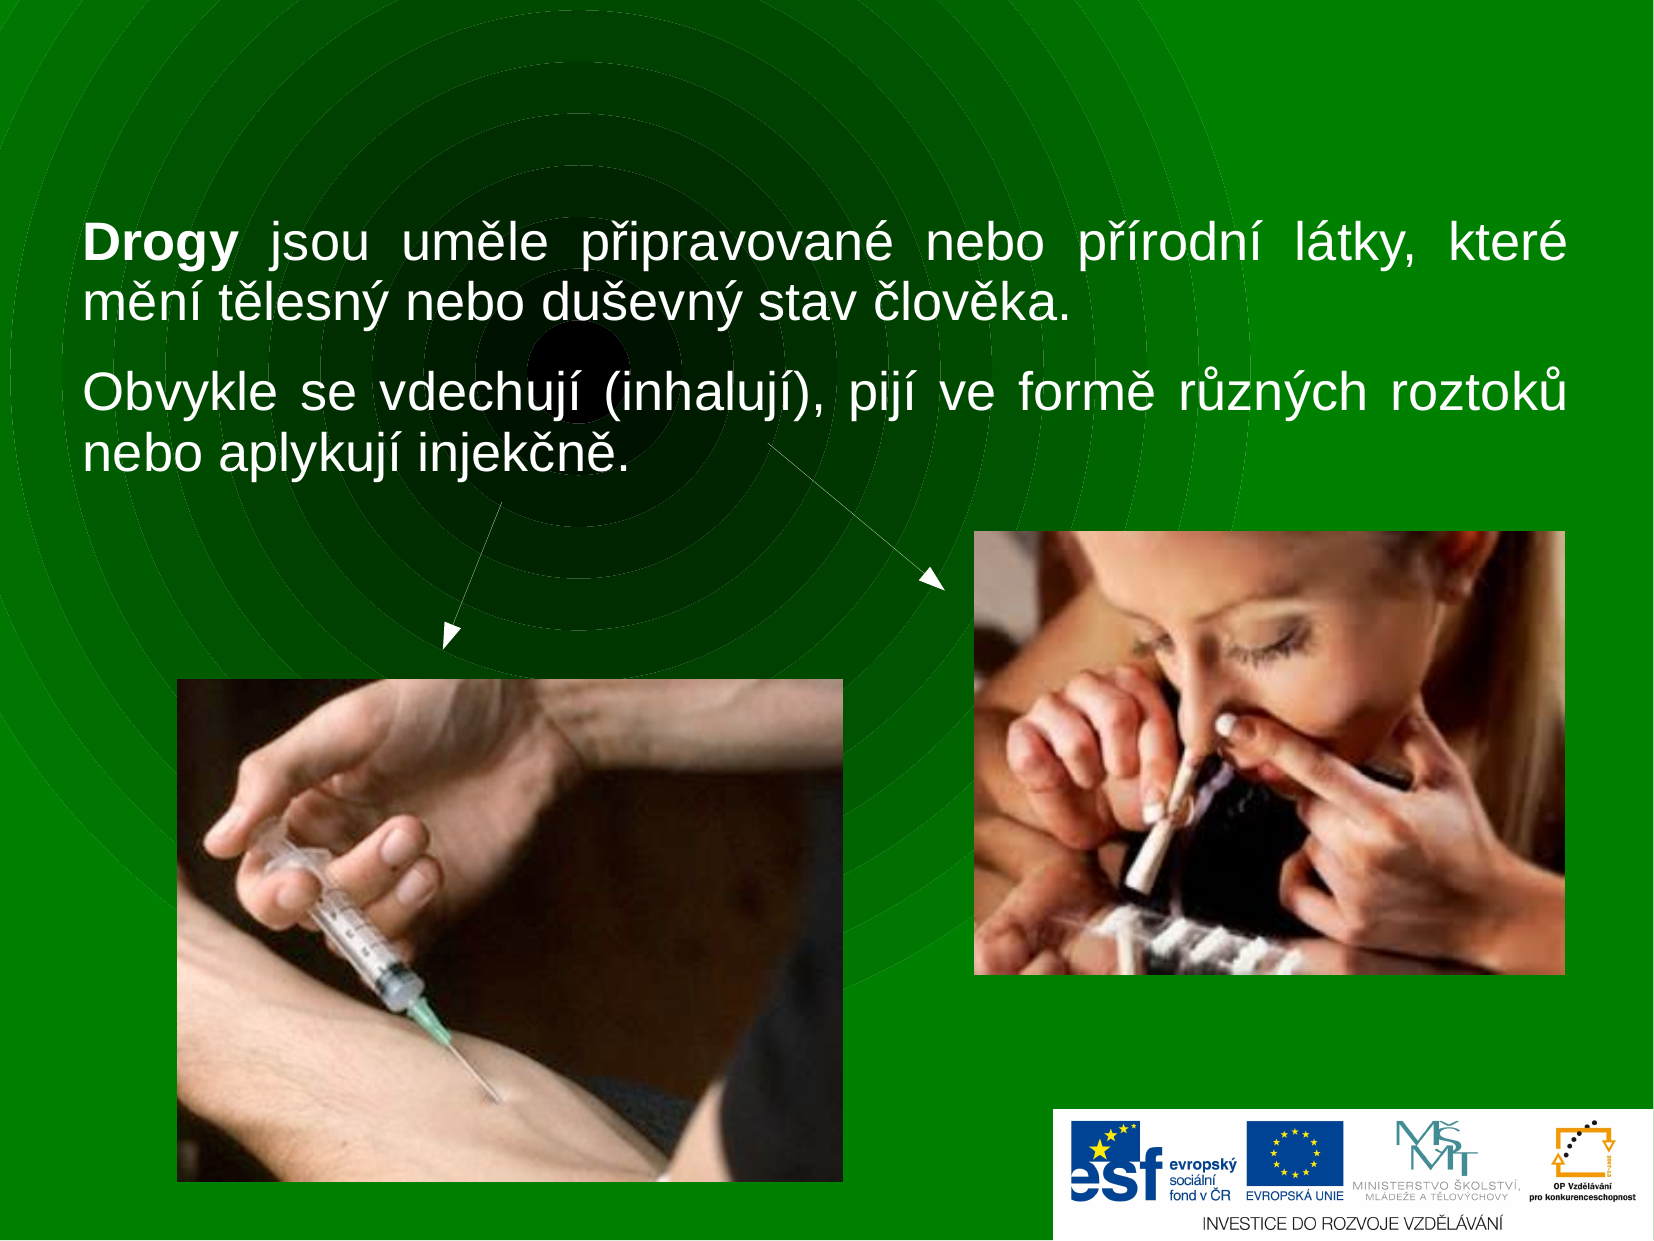

# Drogy jsou uměle připravované nebo přírodní látky, které mění tělesný nebo duševný stav člověka.
Obvykle se vdechují (inhalují), pijí ve formě různých roztoků nebo aplykují injekčně.